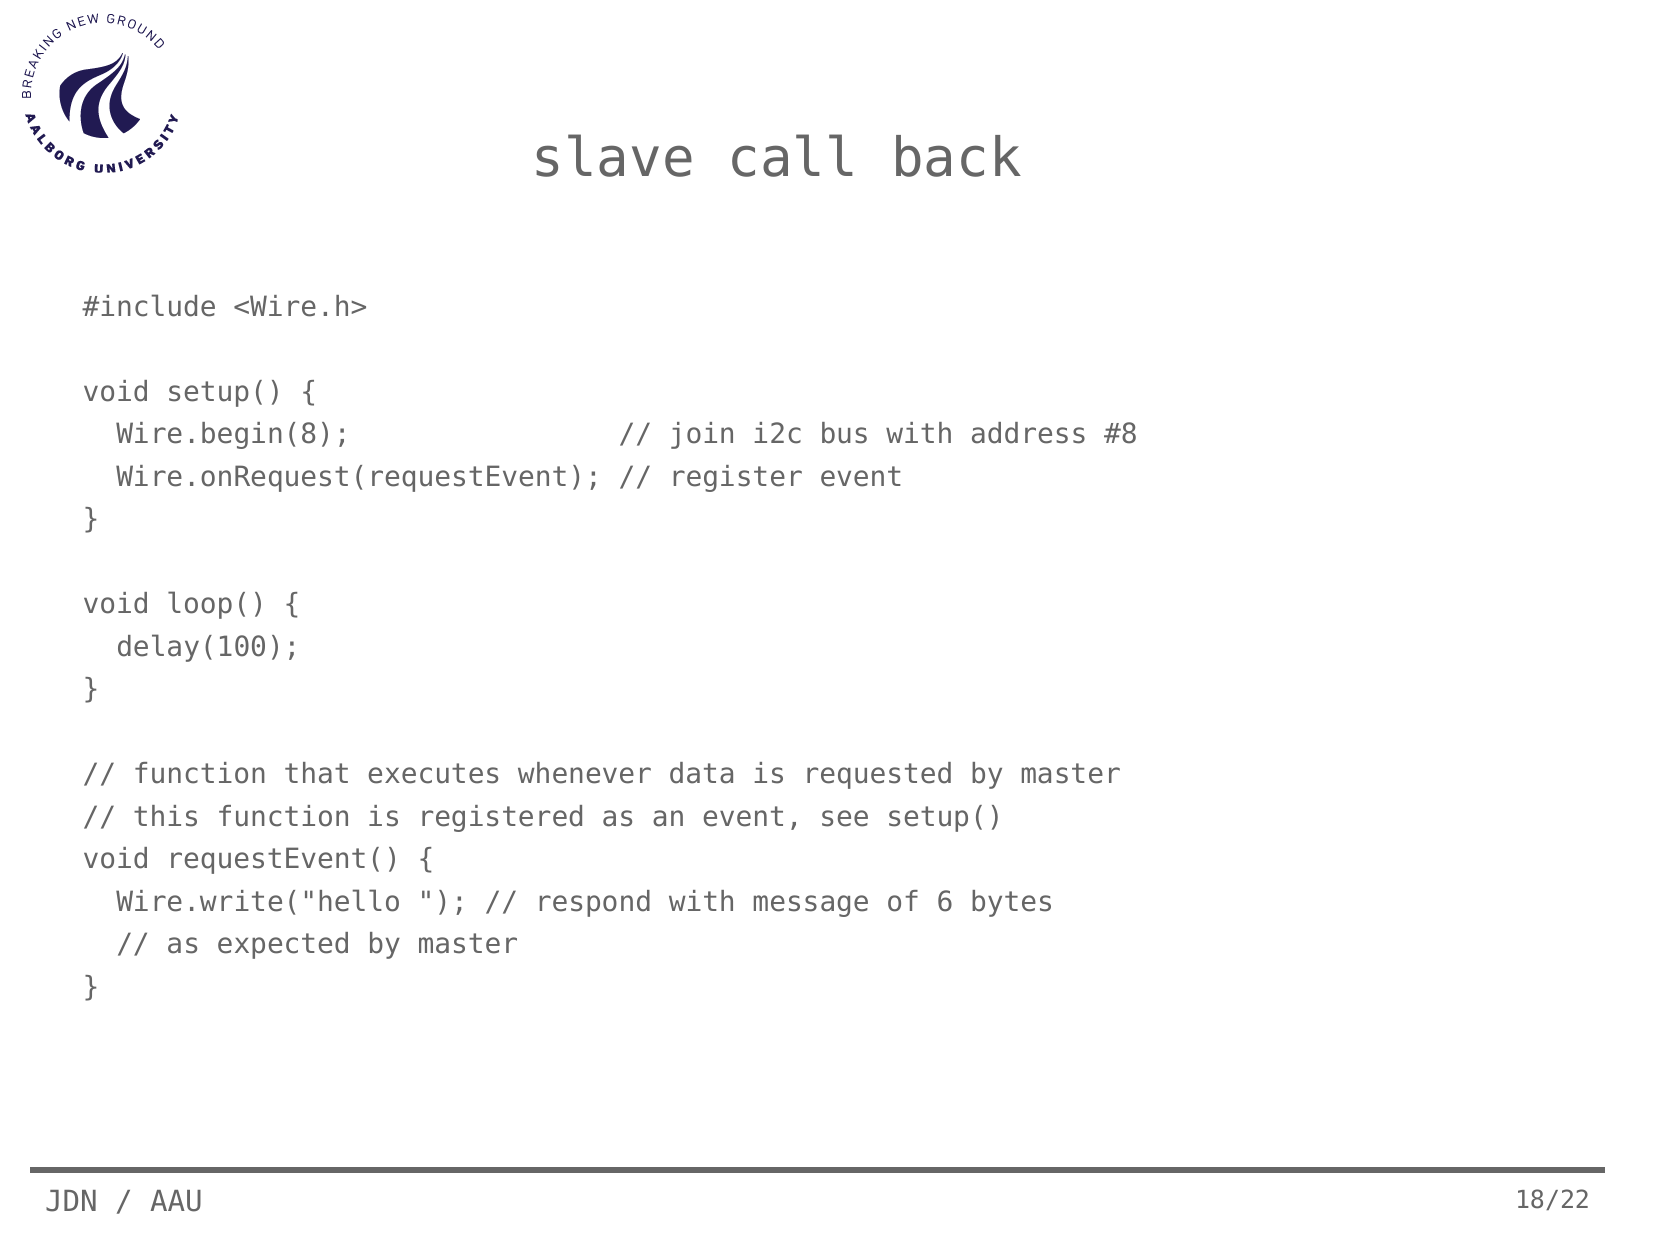

# slave call back
#include <Wire.h>
void setup() {
 Wire.begin(8); // join i2c bus with address #8
 Wire.onRequest(requestEvent); // register event
}
void loop() {
 delay(100);
}
// function that executes whenever data is requested by master
// this function is registered as an event, see setup()
void requestEvent() {
 Wire.write("hello "); // respond with message of 6 bytes
 // as expected by master
}